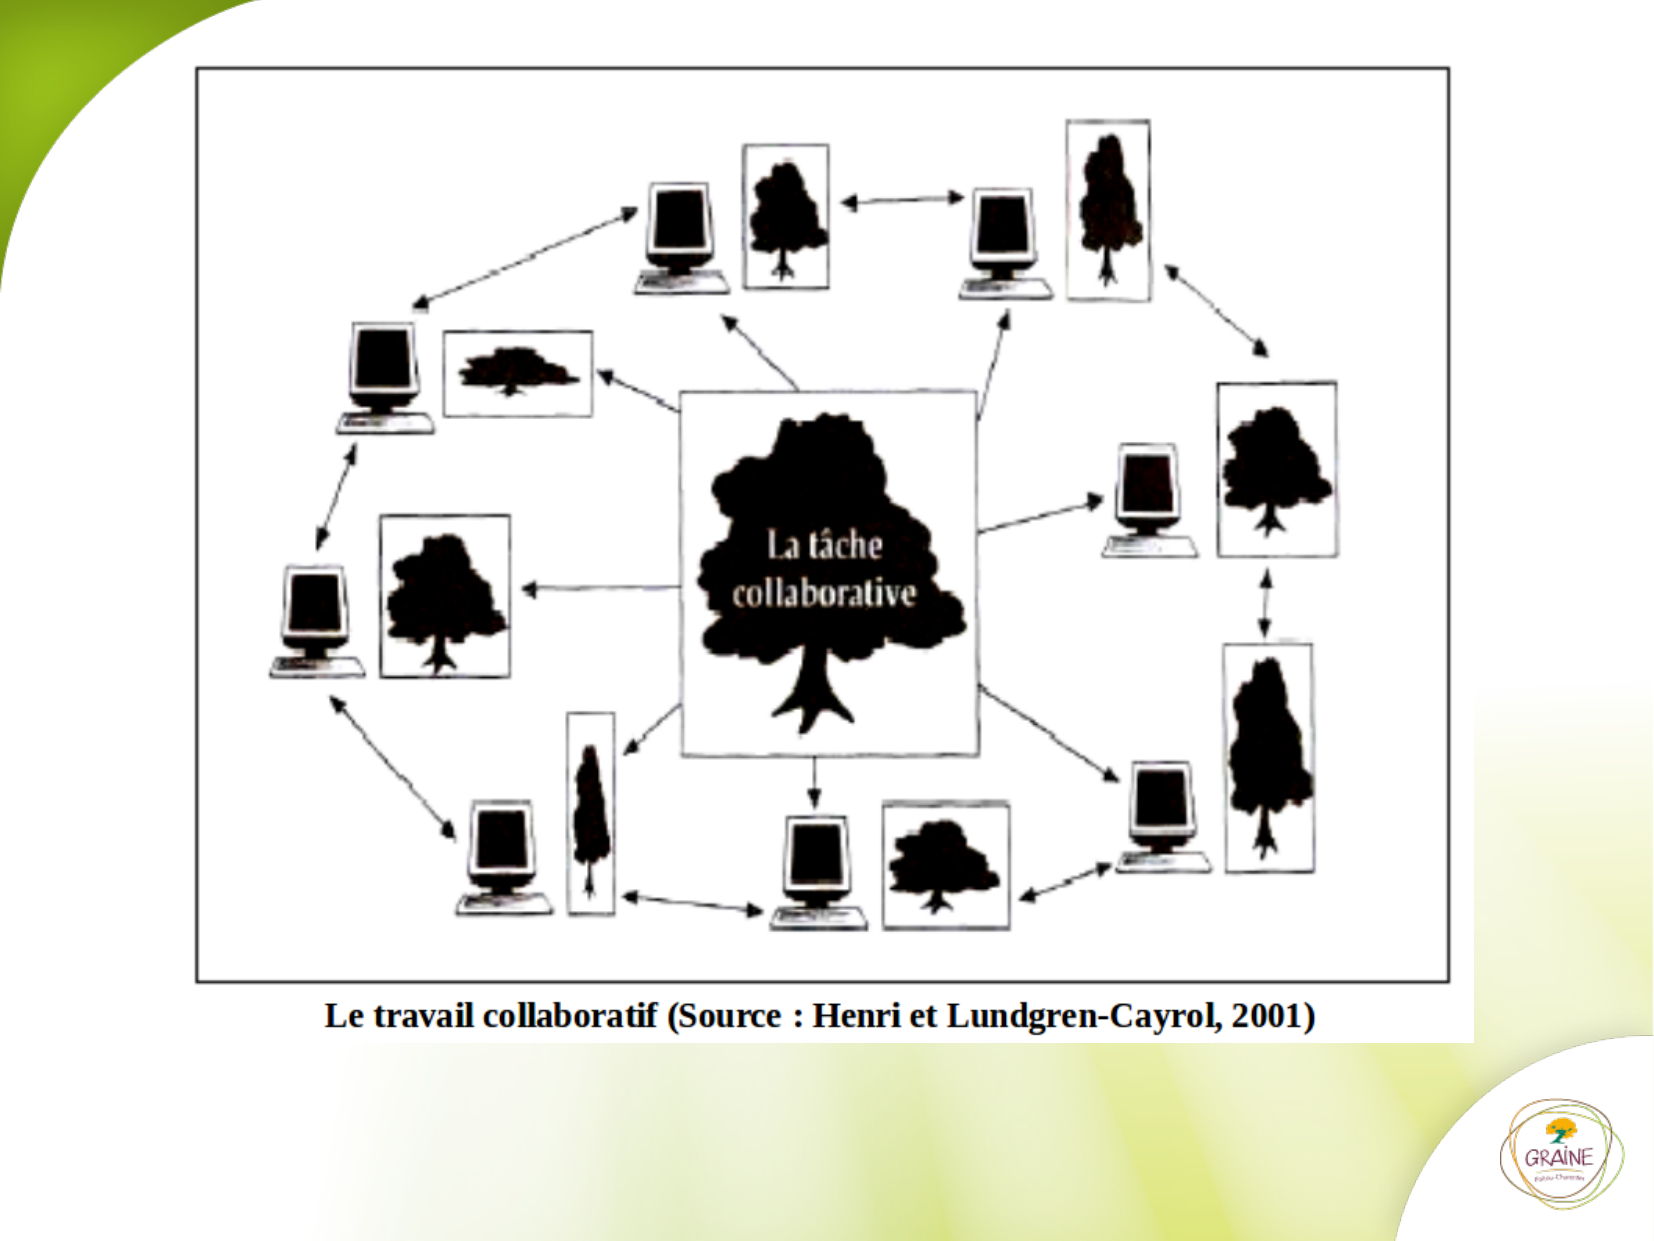

LE TABLEAU DE BORD
# Lorem Ipsum is not simply random :
 Informations de différents niveaux,
 Informations de différents niveaux,
 Informations de différents niveaux.